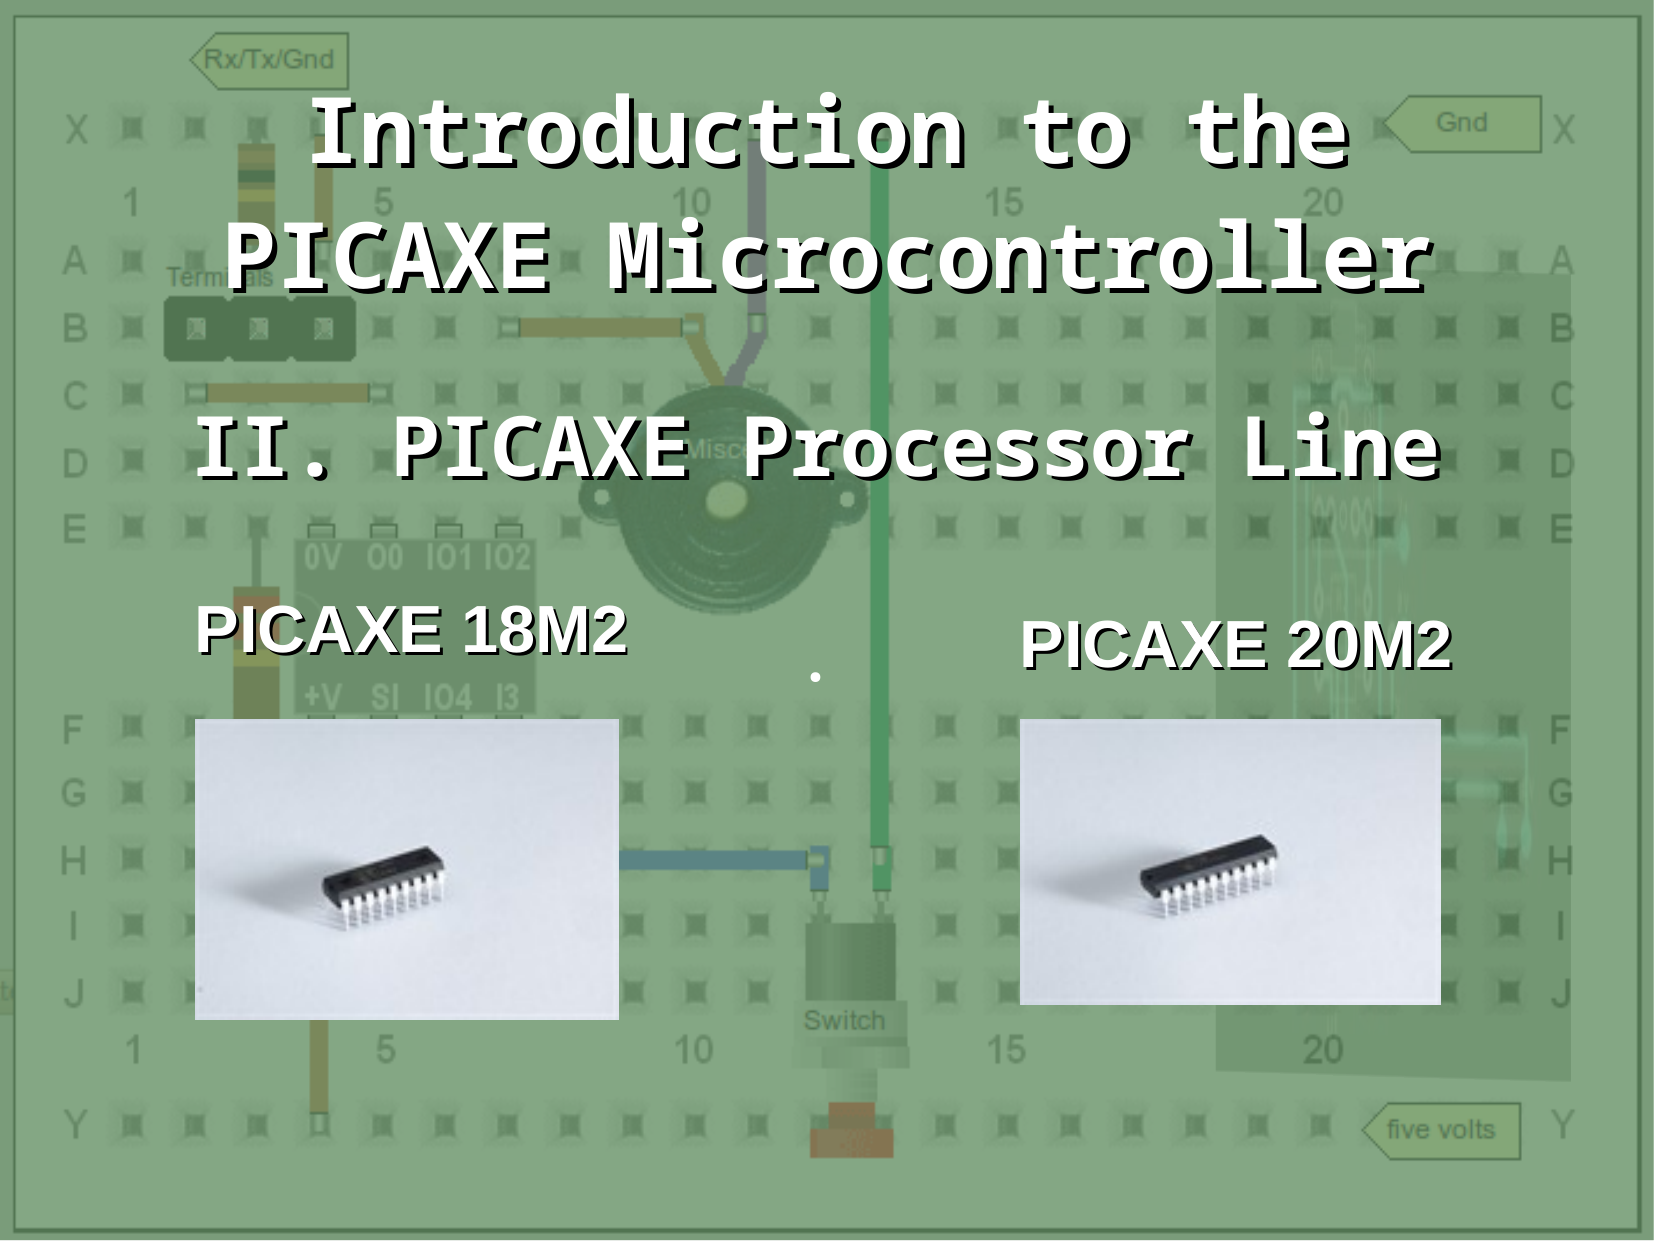

# Introduction to the PICAXE Microcontroller
II. PICAXE Processor Line
PICAXE 18M2
PICAXE 20M2